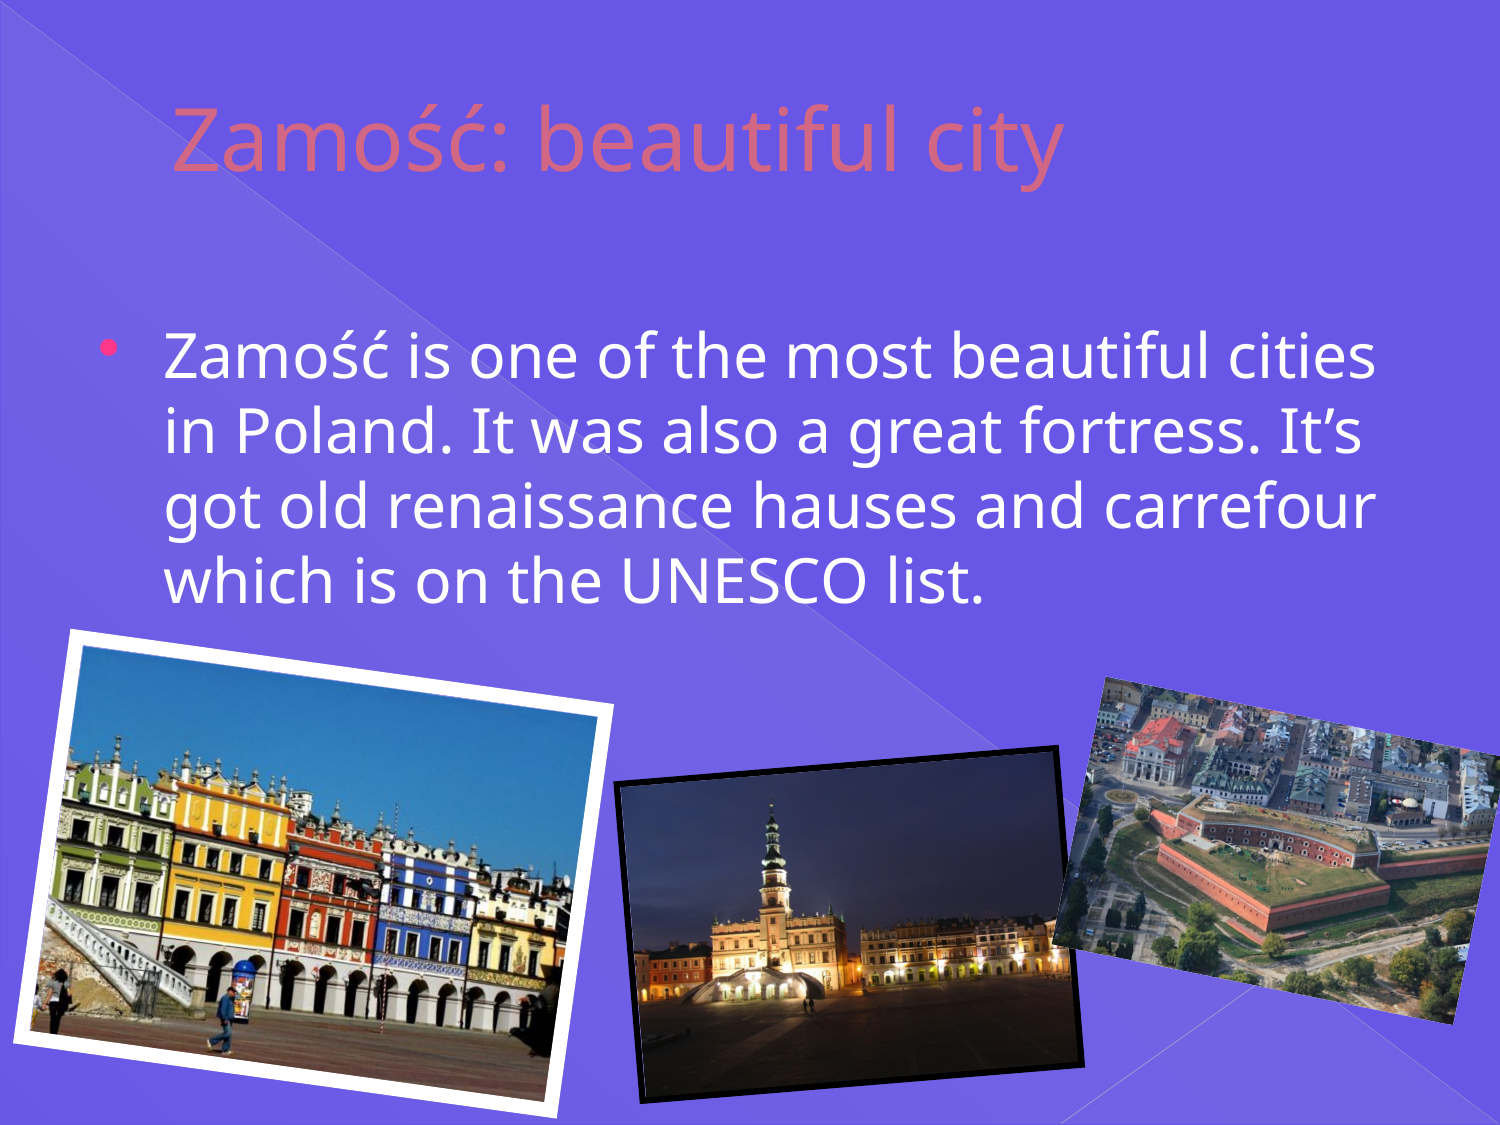

# Zamość: beautiful city
Zamość is one of the most beautiful cities in Poland. It was also a great fortress. It’s got old renaissance hauses and carrefour which is on the UNESCO list.